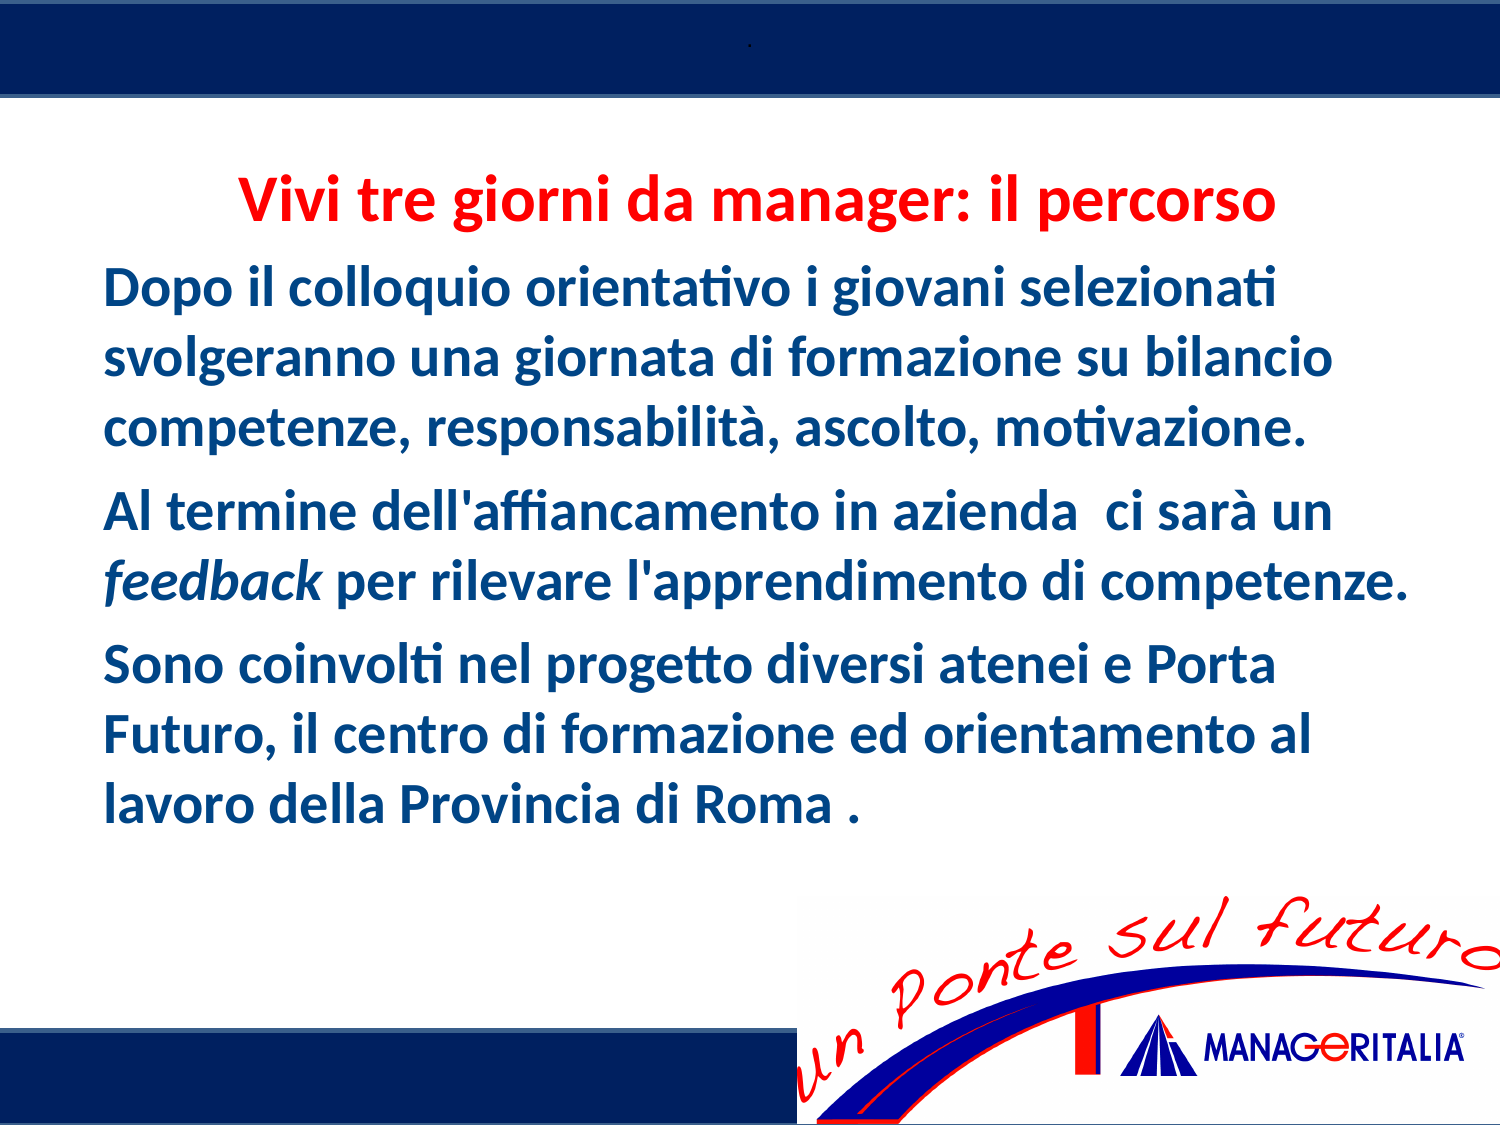

.
 Vivi tre giorni da manager: il percorso
Dopo il colloquio orientativo i giovani selezionati svolgeranno una giornata di formazione su bilancio competenze, responsabilità, ascolto, motivazione.
Al termine dell'affiancamento in azienda ci sarà un feedback per rilevare l'apprendimento di competenze.
Sono coinvolti nel progetto diversi atenei e Porta Futuro, il centro di formazione ed orientamento al lavoro della Provincia di Roma .